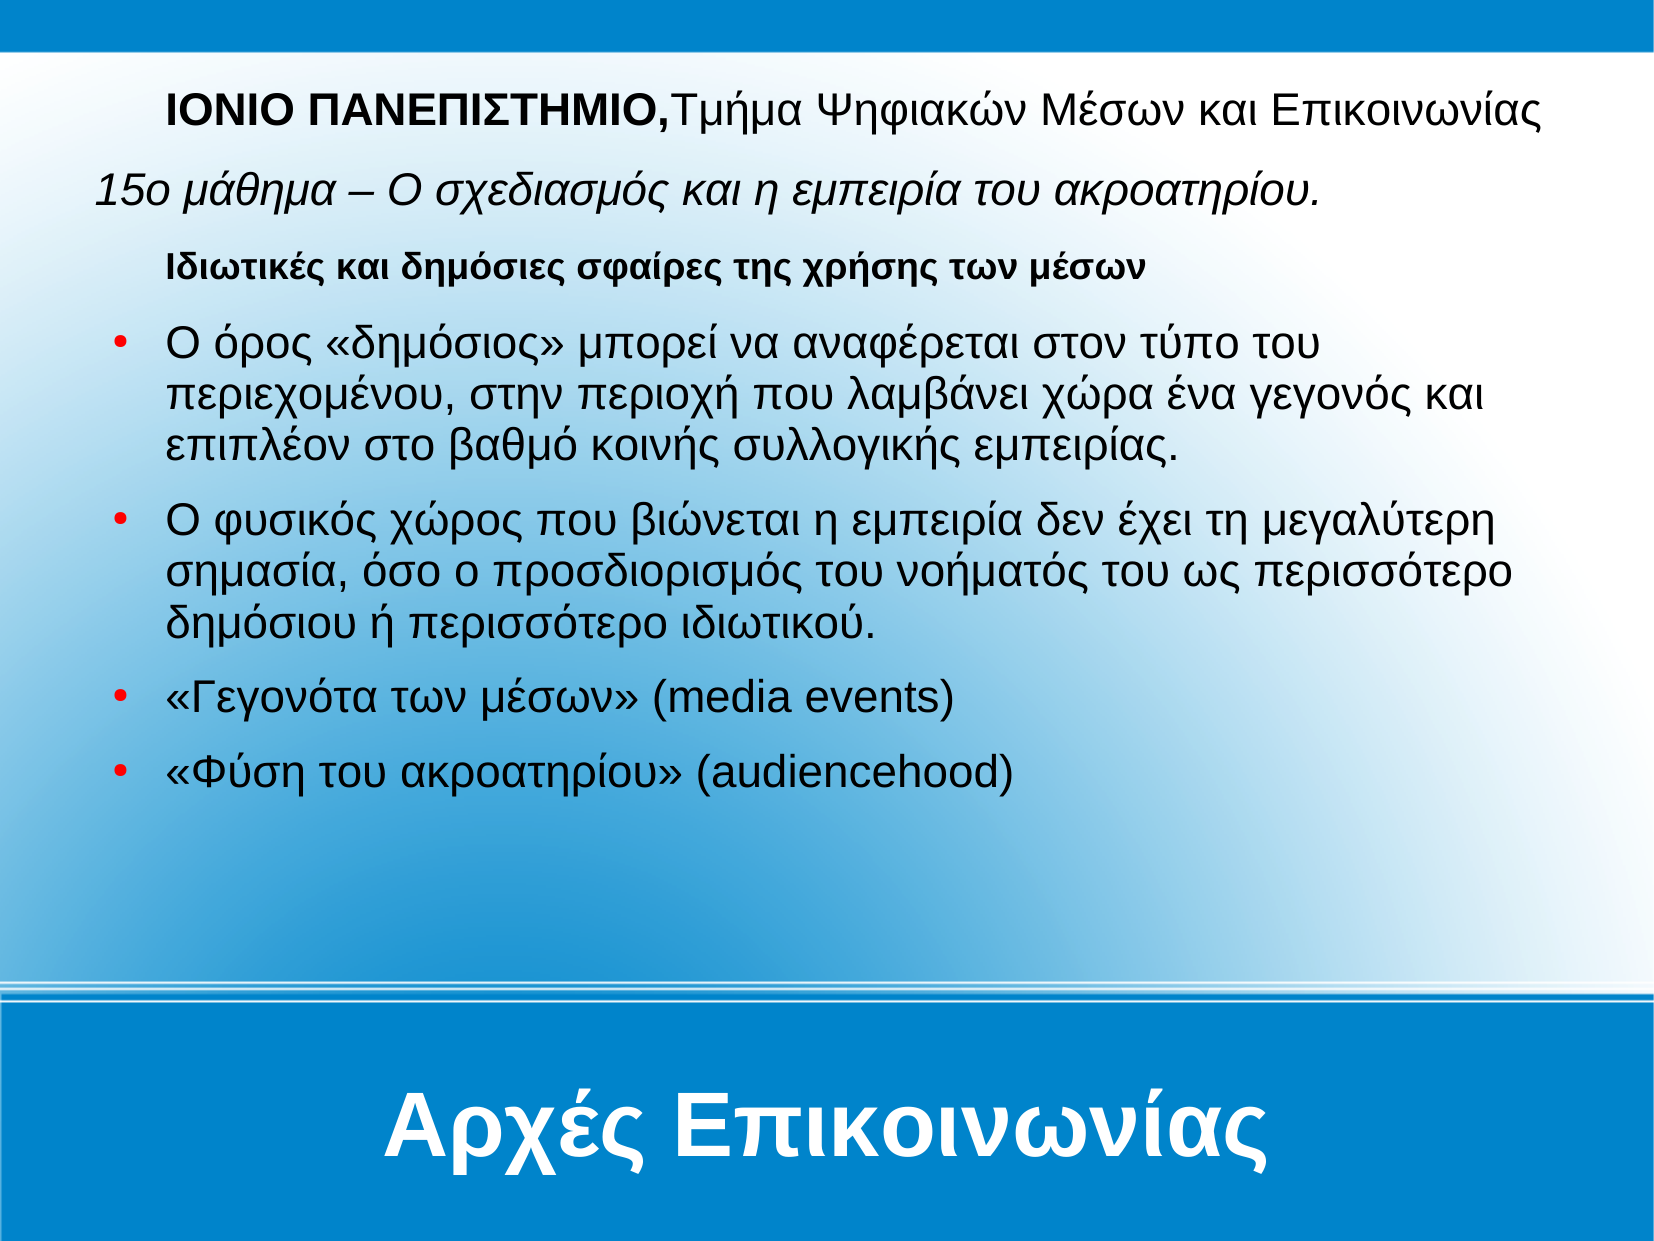

ΙΟΝΙΟ ΠΑΝΕΠΙΣΤΗΜΙΟ,Τμήμα Ψηφιακών Μέσων και Επικοινωνίας
15ο μάθημα – Ο σχεδιασμός και η εμπειρία του ακροατηρίου.
Ιδιωτικές και δημόσιες σφαίρες της χρήσης των μέσων
Ο όρος «δημόσιος» μπορεί να αναφέρεται στον τύπο του περιεχομένου, στην περιοχή που λαμβάνει χώρα ένα γεγονός και επιπλέον στο βαθμό κοινής συλλογικής εμπειρίας.
Ο φυσικός χώρος που βιώνεται η εμπειρία δεν έχει τη μεγαλύτερη σημασία, όσο ο προσδιορισμός του νοήματός του ως περισσότερο δημόσιου ή περισσότερο ιδιωτικού.
«Γεγονότα των μέσων» (media events)
«Φύση του ακροατηρίου» (audiencehood)
# Αρχές Επικοινωνίας